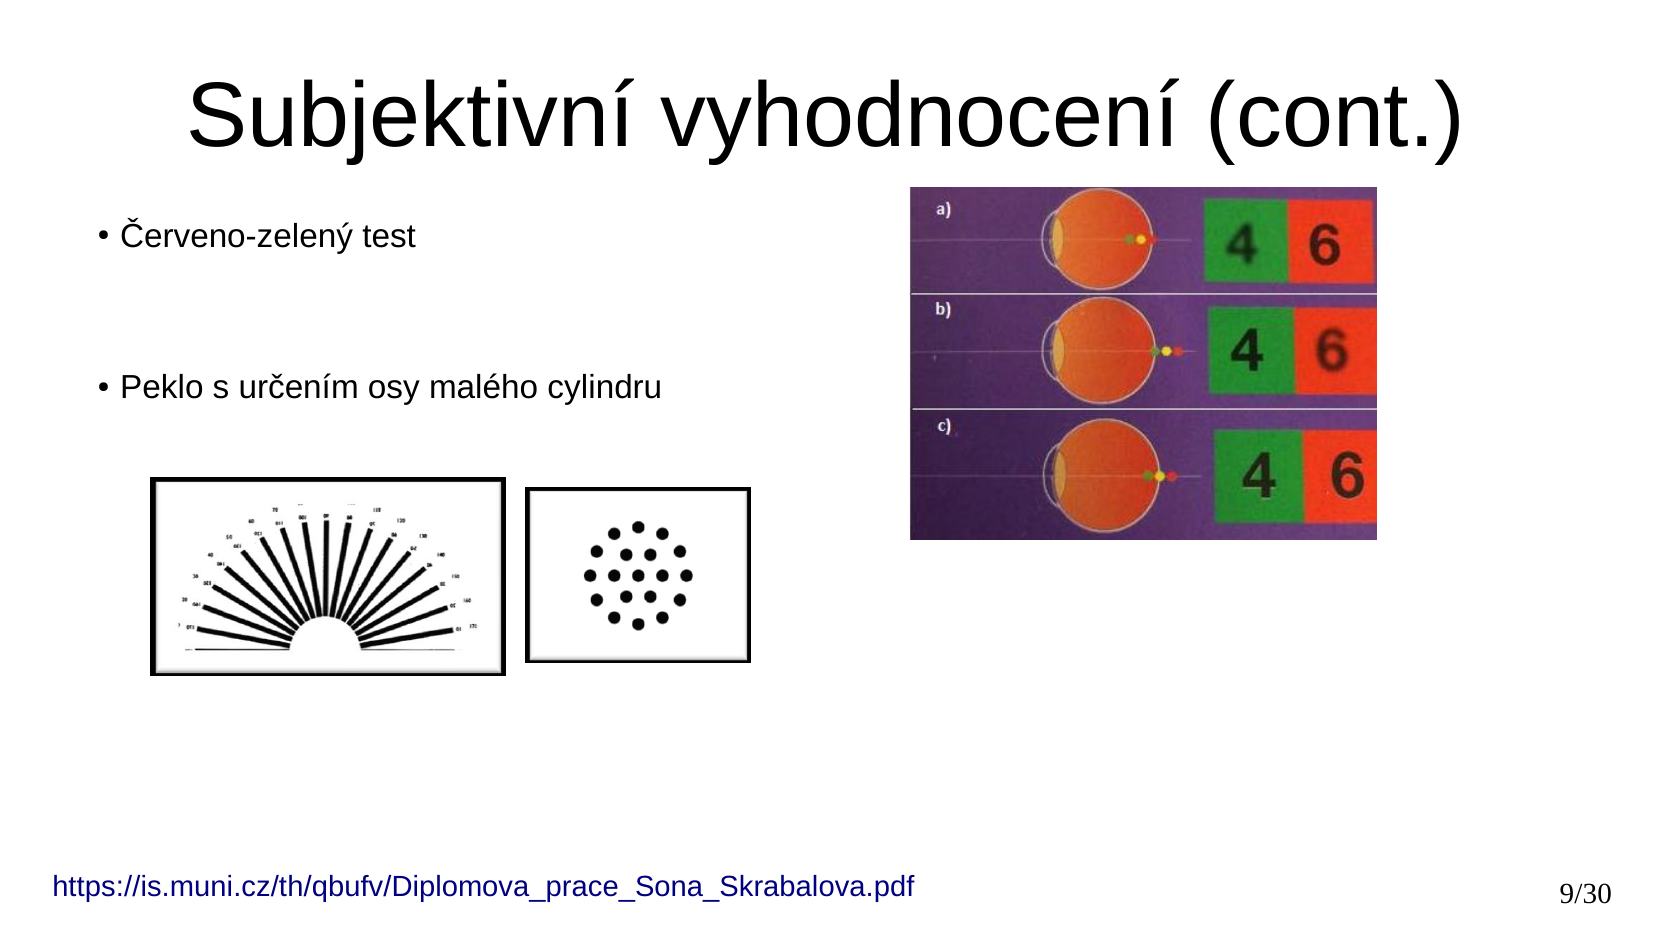

# Subjektivní vyhodnocení (cont.)
Červeno-zelený test
Peklo s určením osy malého cylindru
https://is.muni.cz/th/qbufv/Diplomova_prace_Sona_Skrabalova.pdf
9